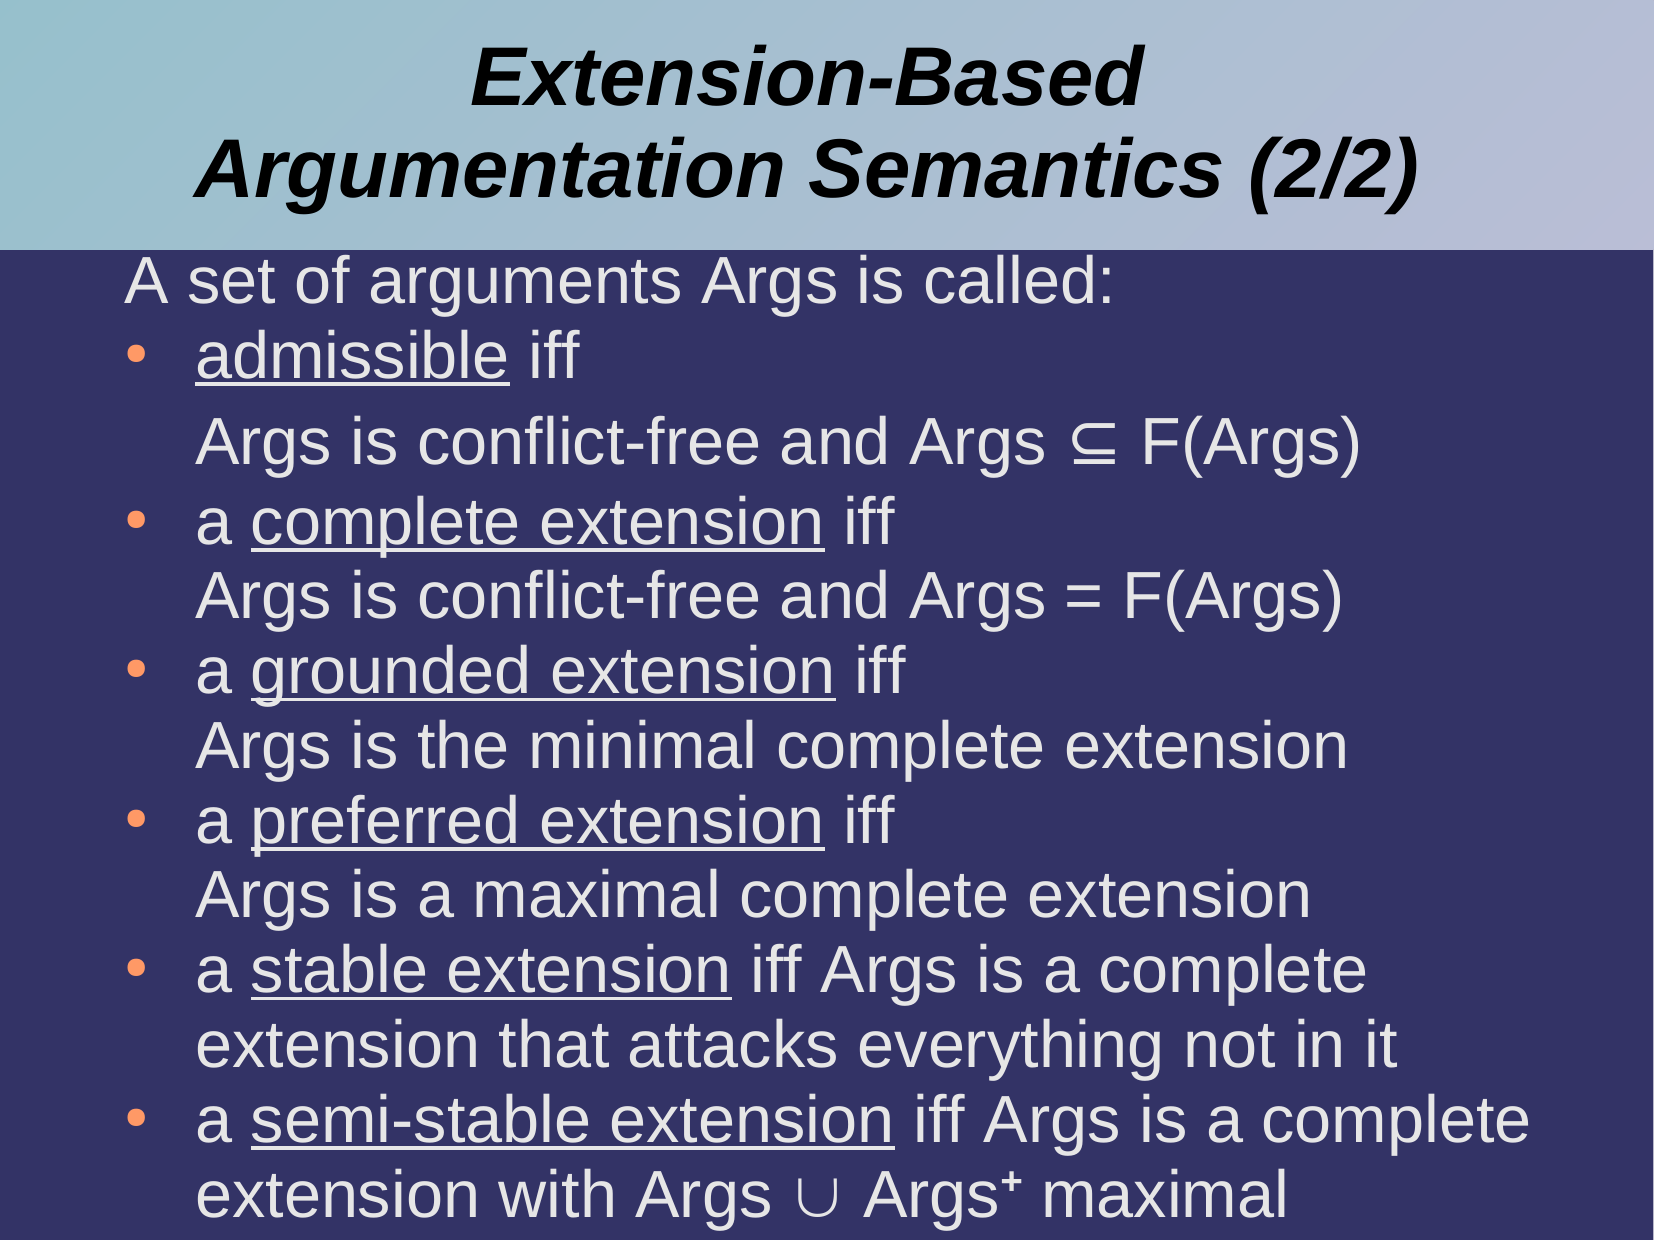

# Extension-Based Argumentation Semantics (2/2)
A set of arguments Args is called:
admissible iff
Args is conflict-free and Args ⊆ F(Args)
a complete extension iff
Args is conflict-free and Args = F(Args)
a grounded extension iff
Args is the minimal complete extension
a preferred extension iff
Args is a maximal complete extension
a stable extension iff Args is a complete
extension that attacks everything not in it
a semi-stable extension iff Args is a complete
extension with Args  Args+ maximal